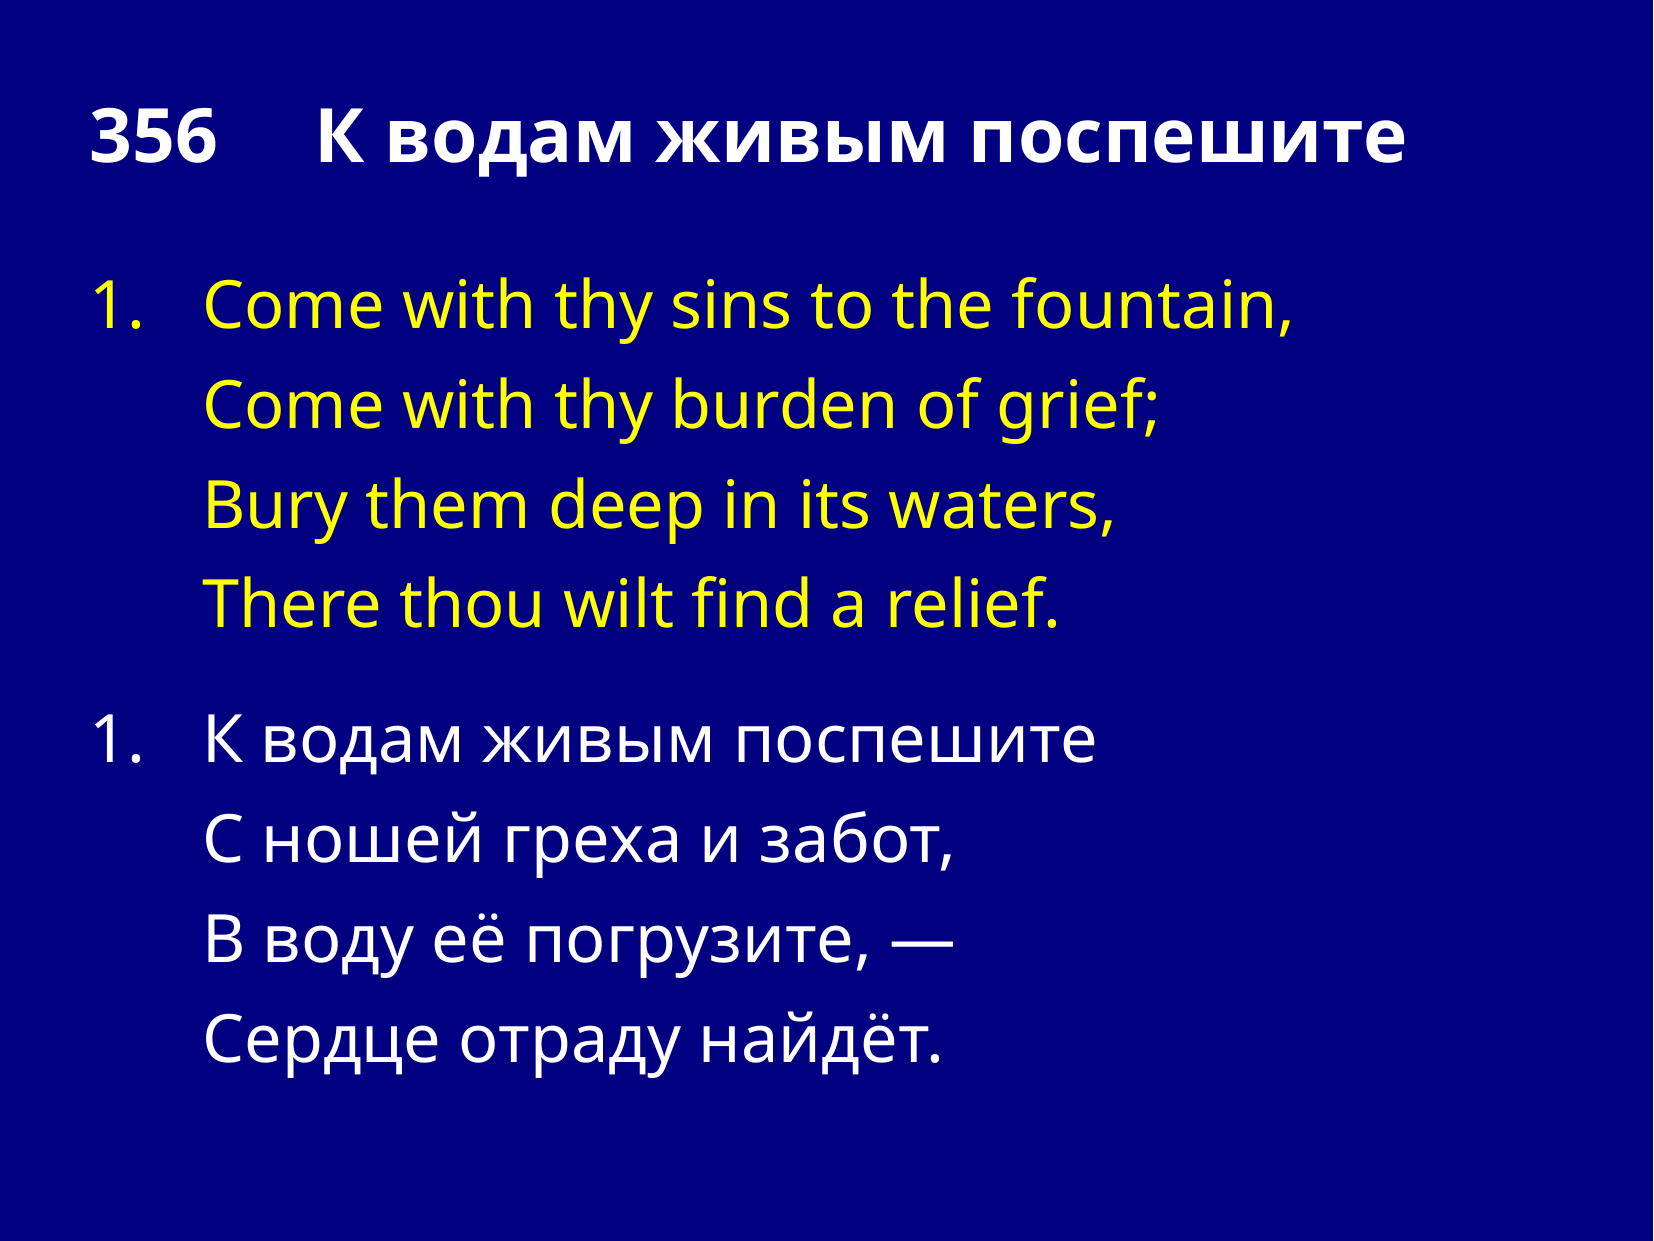

356	К водам живым поспешите
1.	Come with thy sins to the fountain,
	Come with thy burden of grief;
	Bury them deep in its waters,
	There thou wilt find a relief.
1.	К водам живым поспешите
	С ношей греха и забот,
	В воду её погрузите, —
	Сердце отраду найдёт.